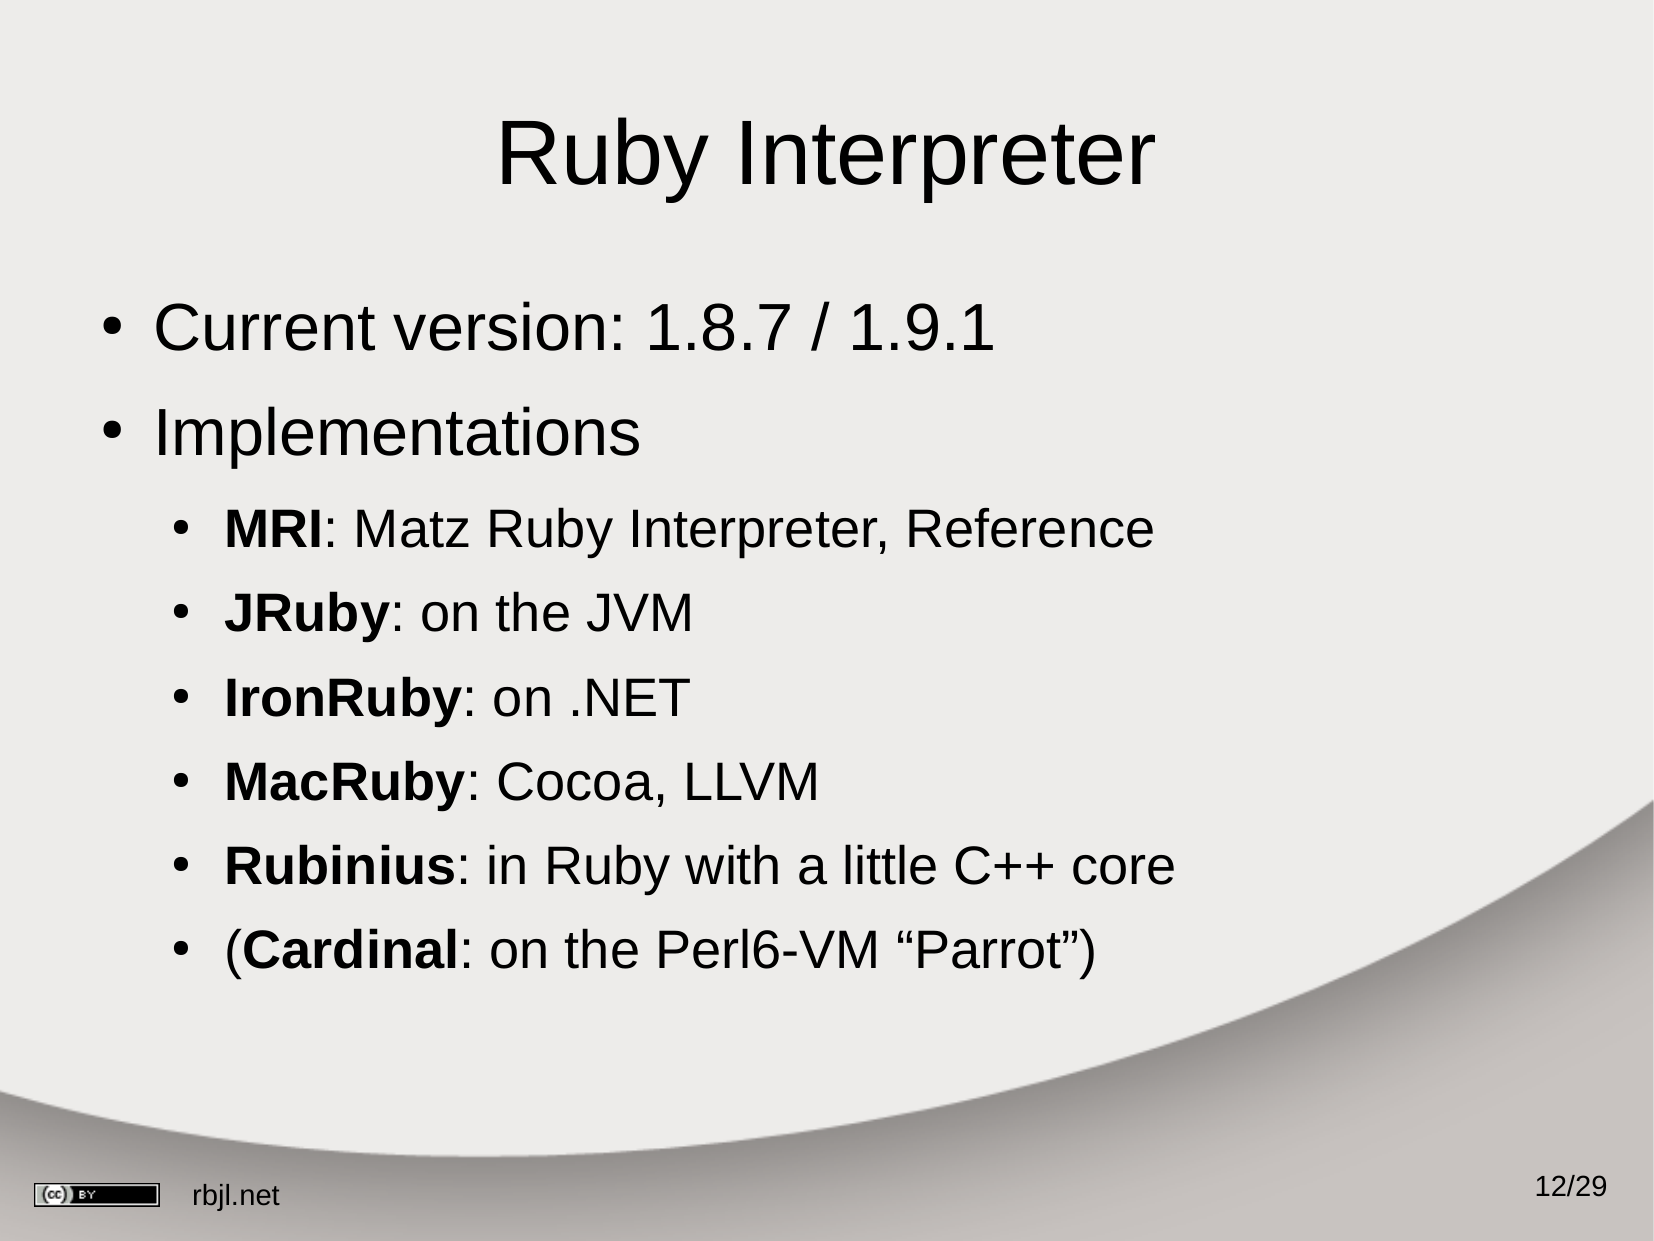

# Ruby Interpreter
Current version: 1.8.7 / 1.9.1
Implementations
MRI: Matz Ruby Interpreter, Reference
JRuby: on the JVM
IronRuby: on .NET
MacRuby: Cocoa, LLVM
Rubinius: in Ruby with a little C++ core
(Cardinal: on the Perl6-VM “Parrot”)
12